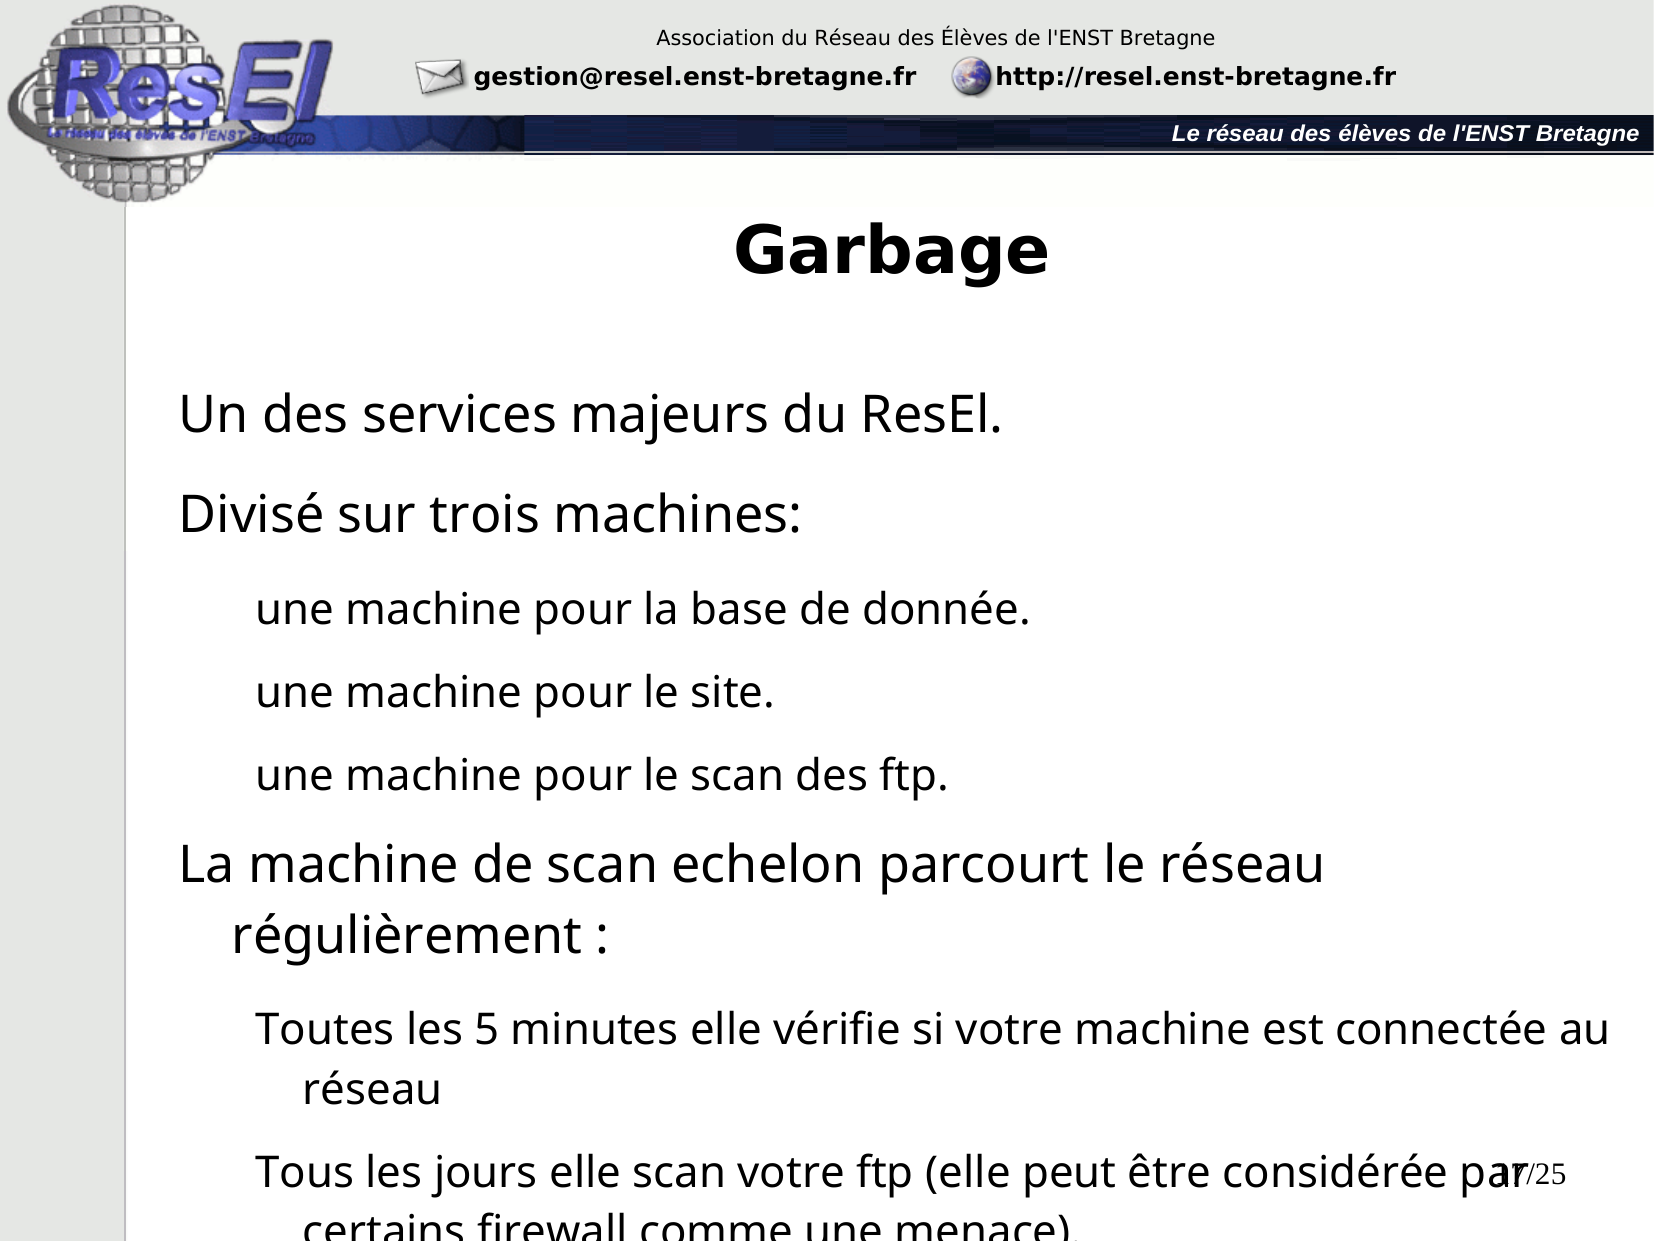

# Garbage
Un des services majeurs du ResEl.
Divisé sur trois machines:
une machine pour la base de donnée.
une machine pour le site.
une machine pour le scan des ftp.
La machine de scan echelon parcourt le réseau régulièrement :
Toutes les 5 minutes elle vérifie si votre machine est connectée au réseau
Tous les jours elle scan votre ftp (elle peut être considérée par certains firewall comme une menace).